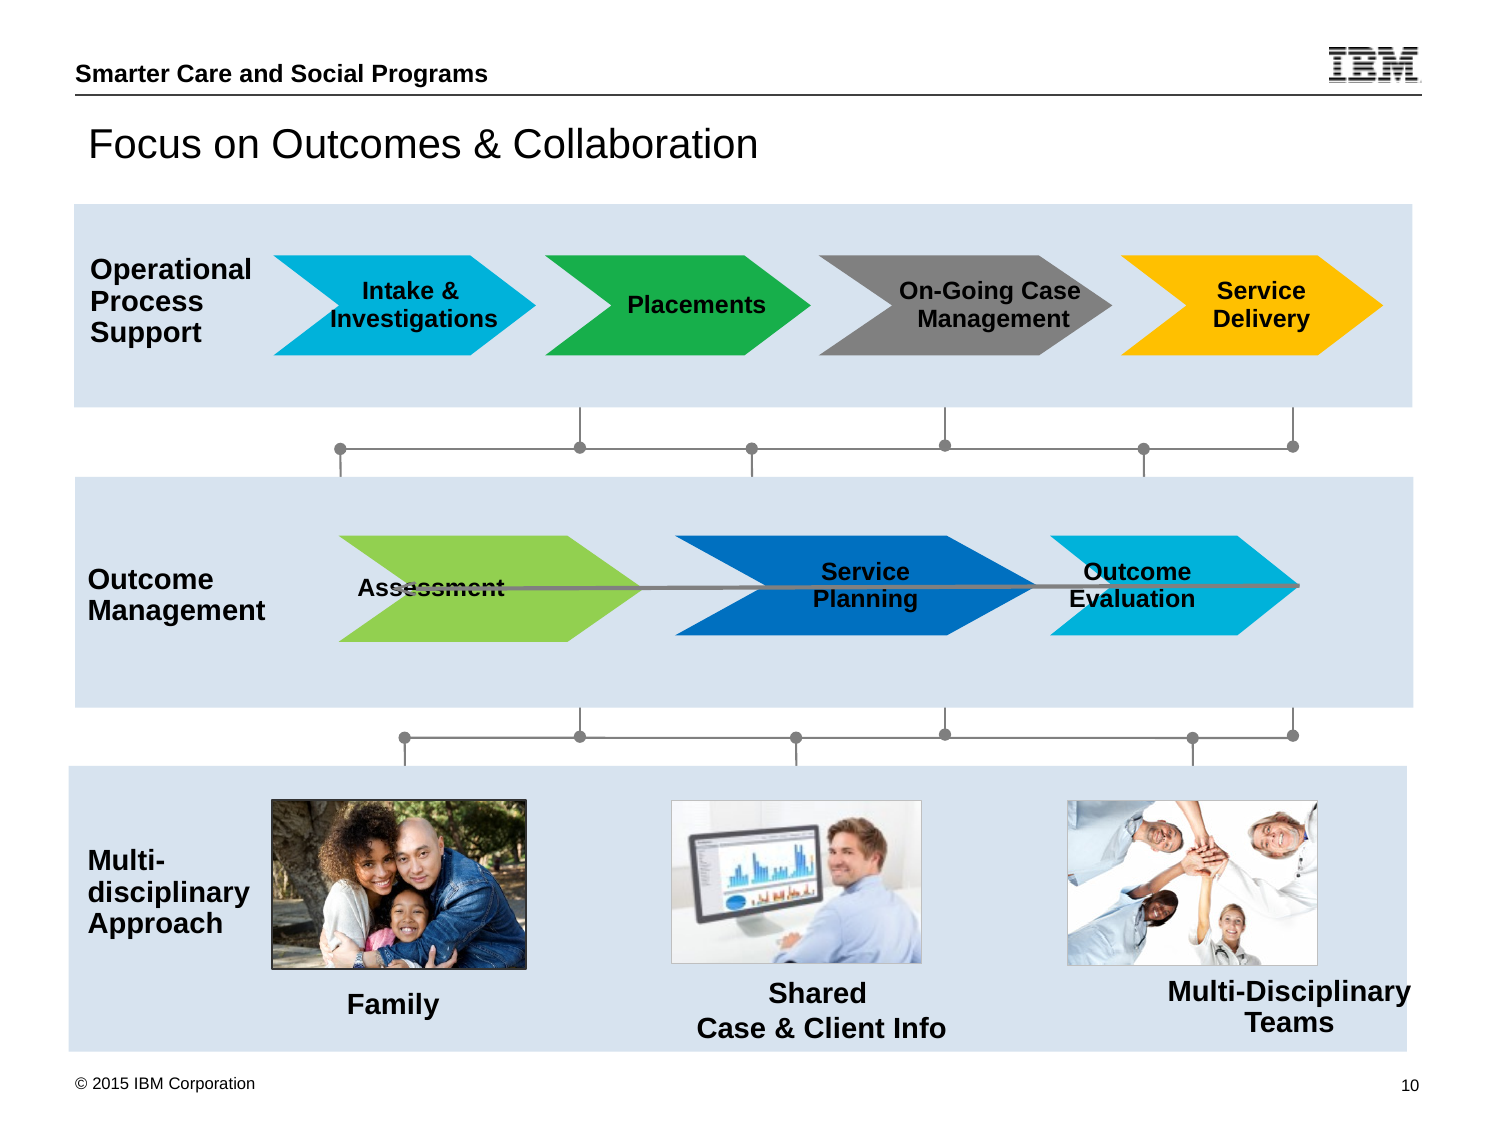

# Focus on Outcomes & Collaboration
Operational
Process Support
Intake &
Investigations
Placements
 On-Going Case
 Management
Service
Delivery
Assessment
Service
Planning
 Outcome
Evaluation
Outcome
Management
Multi-disciplinary Approach
Shared
Case & Client Info
Family
Multi-Disciplinary
Teams